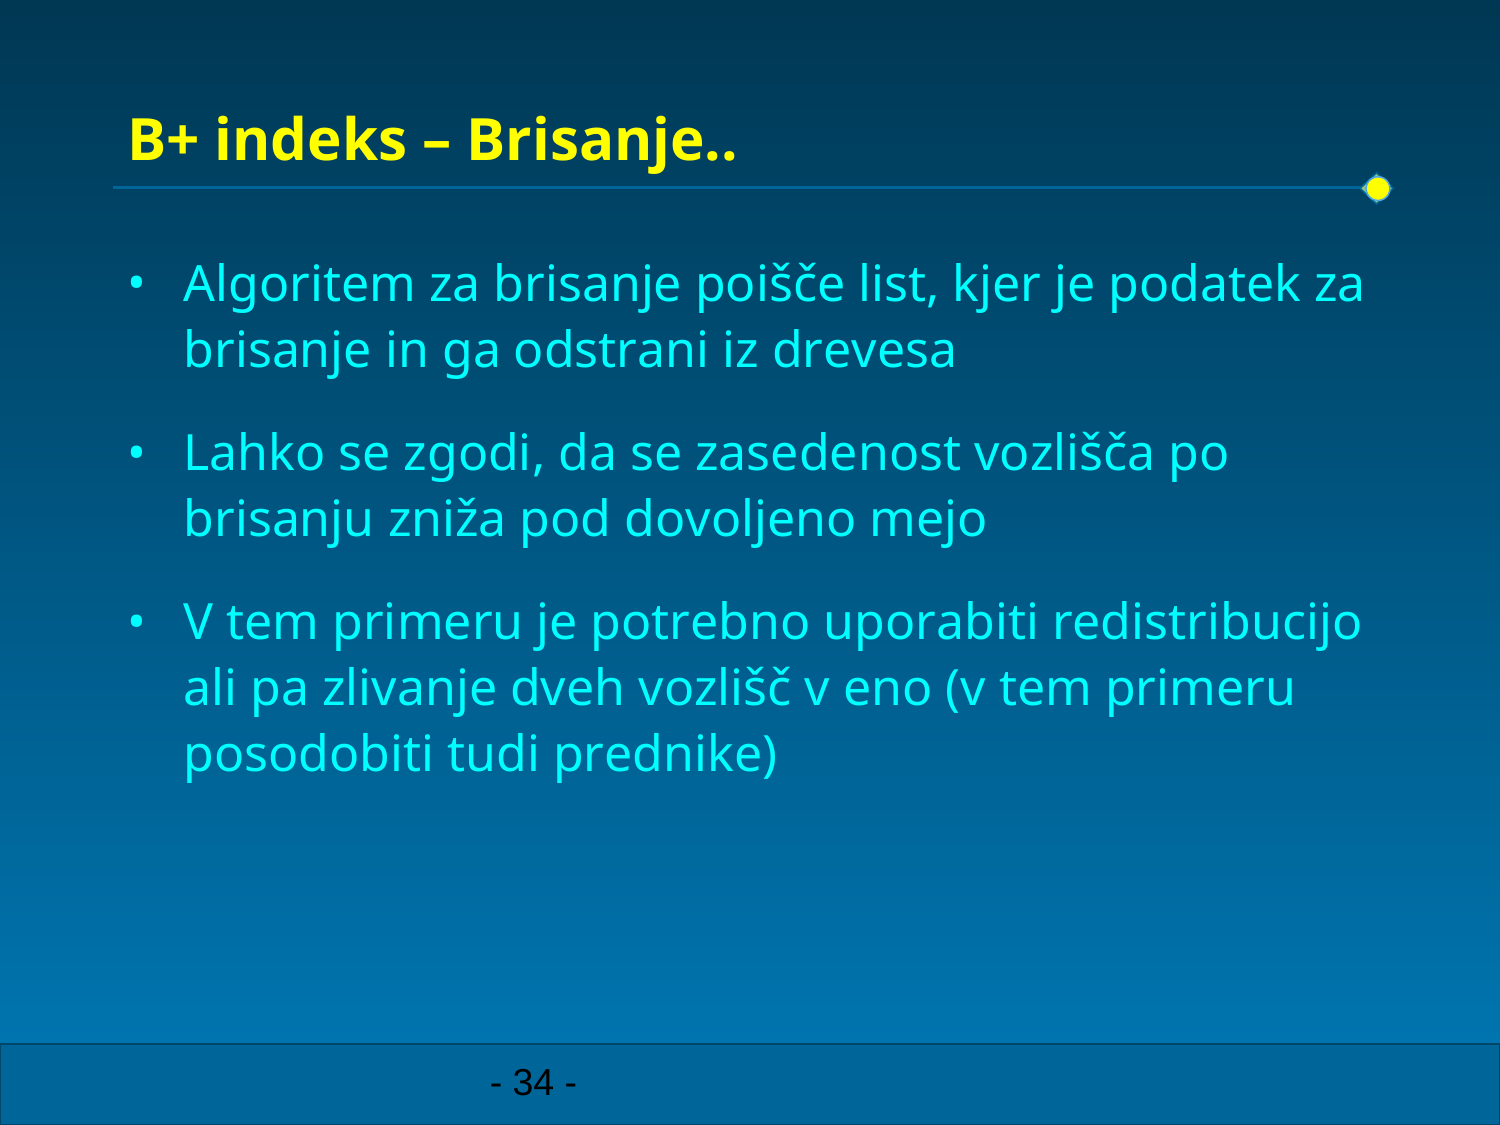

# B+ indeks – Brisanje..
Algoritem za brisanje poišče list, kjer je podatek za brisanje in ga odstrani iz drevesa
Lahko se zgodi, da se zasedenost vozlišča po brisanju zniža pod dovoljeno mejo
V tem primeru je potrebno uporabiti redistribucijo ali pa zlivanje dveh vozlišč v eno (v tem primeru posodobiti tudi prednike)